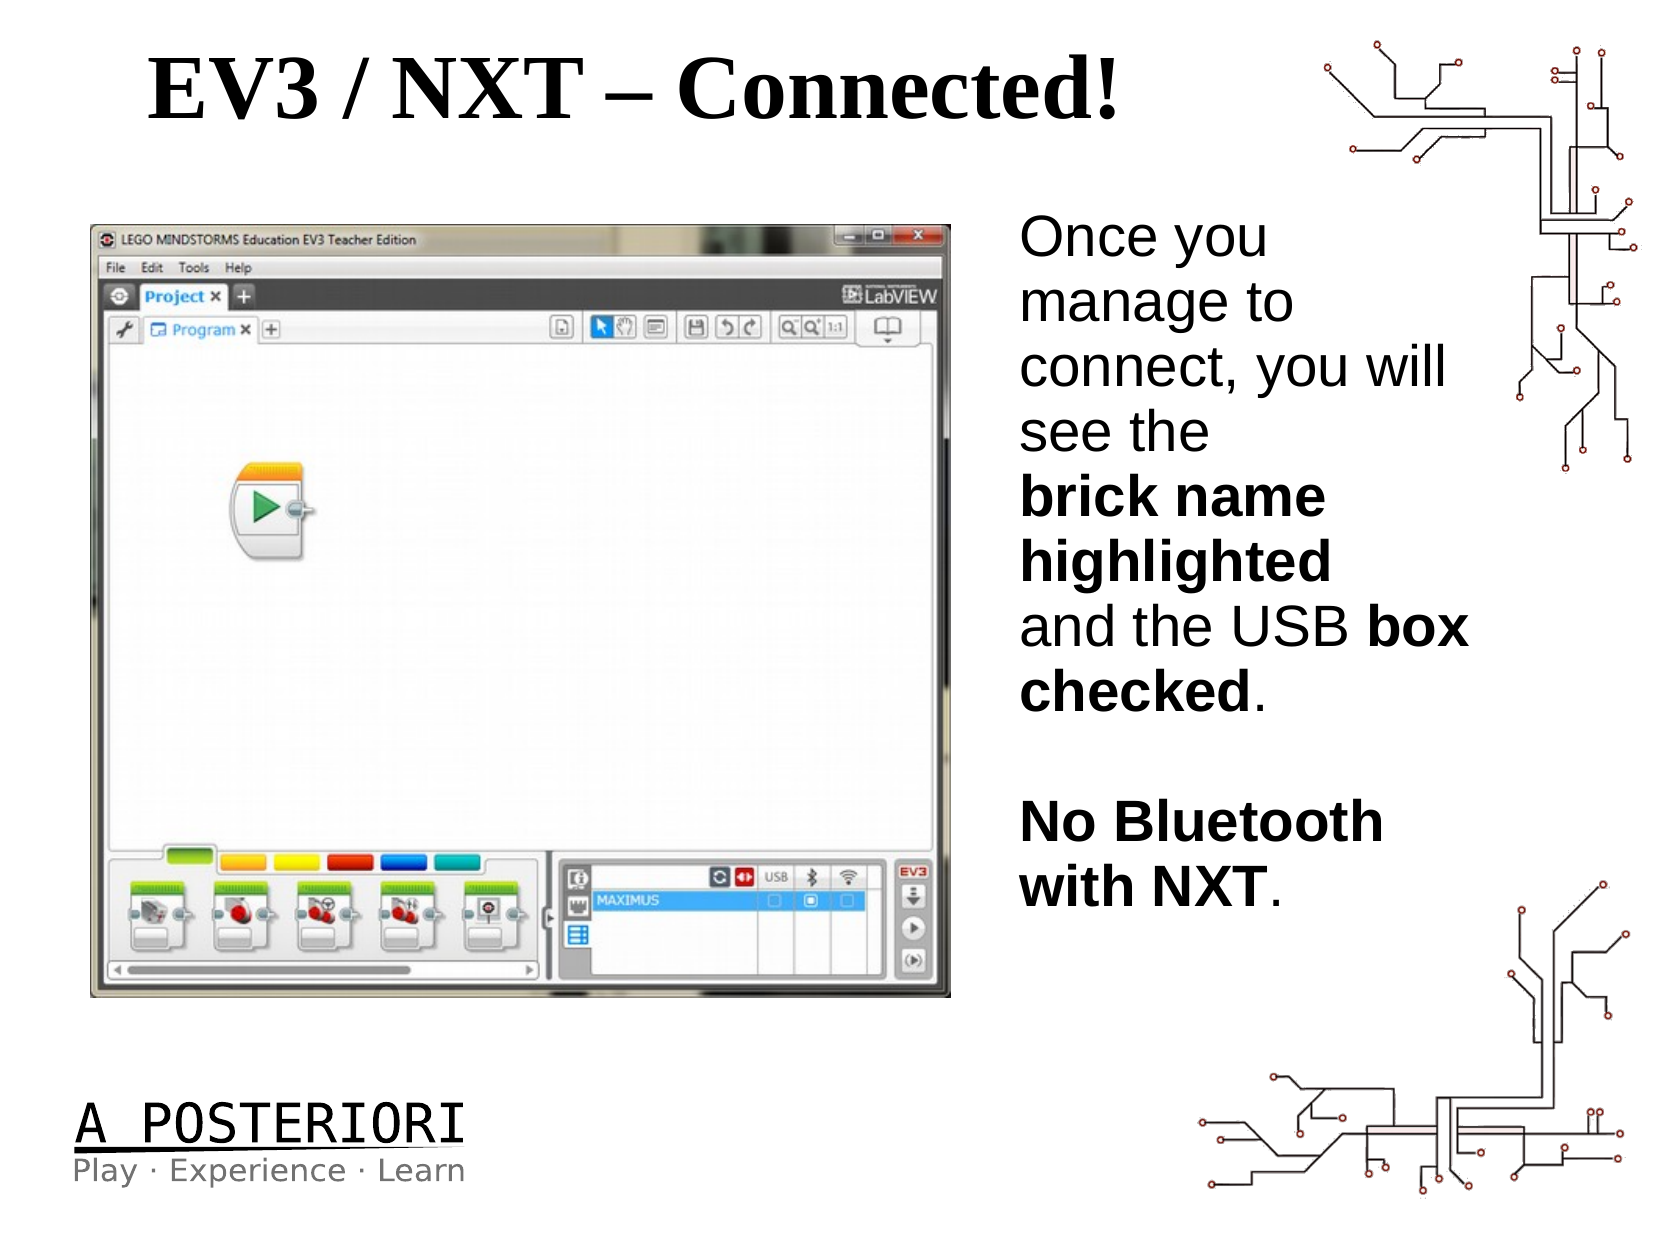

# EV3 / NXT – Connected!
Once you manage to connect, you will see the
brick name highlighted
and the USB box checked.
No Bluetooth with NXT.